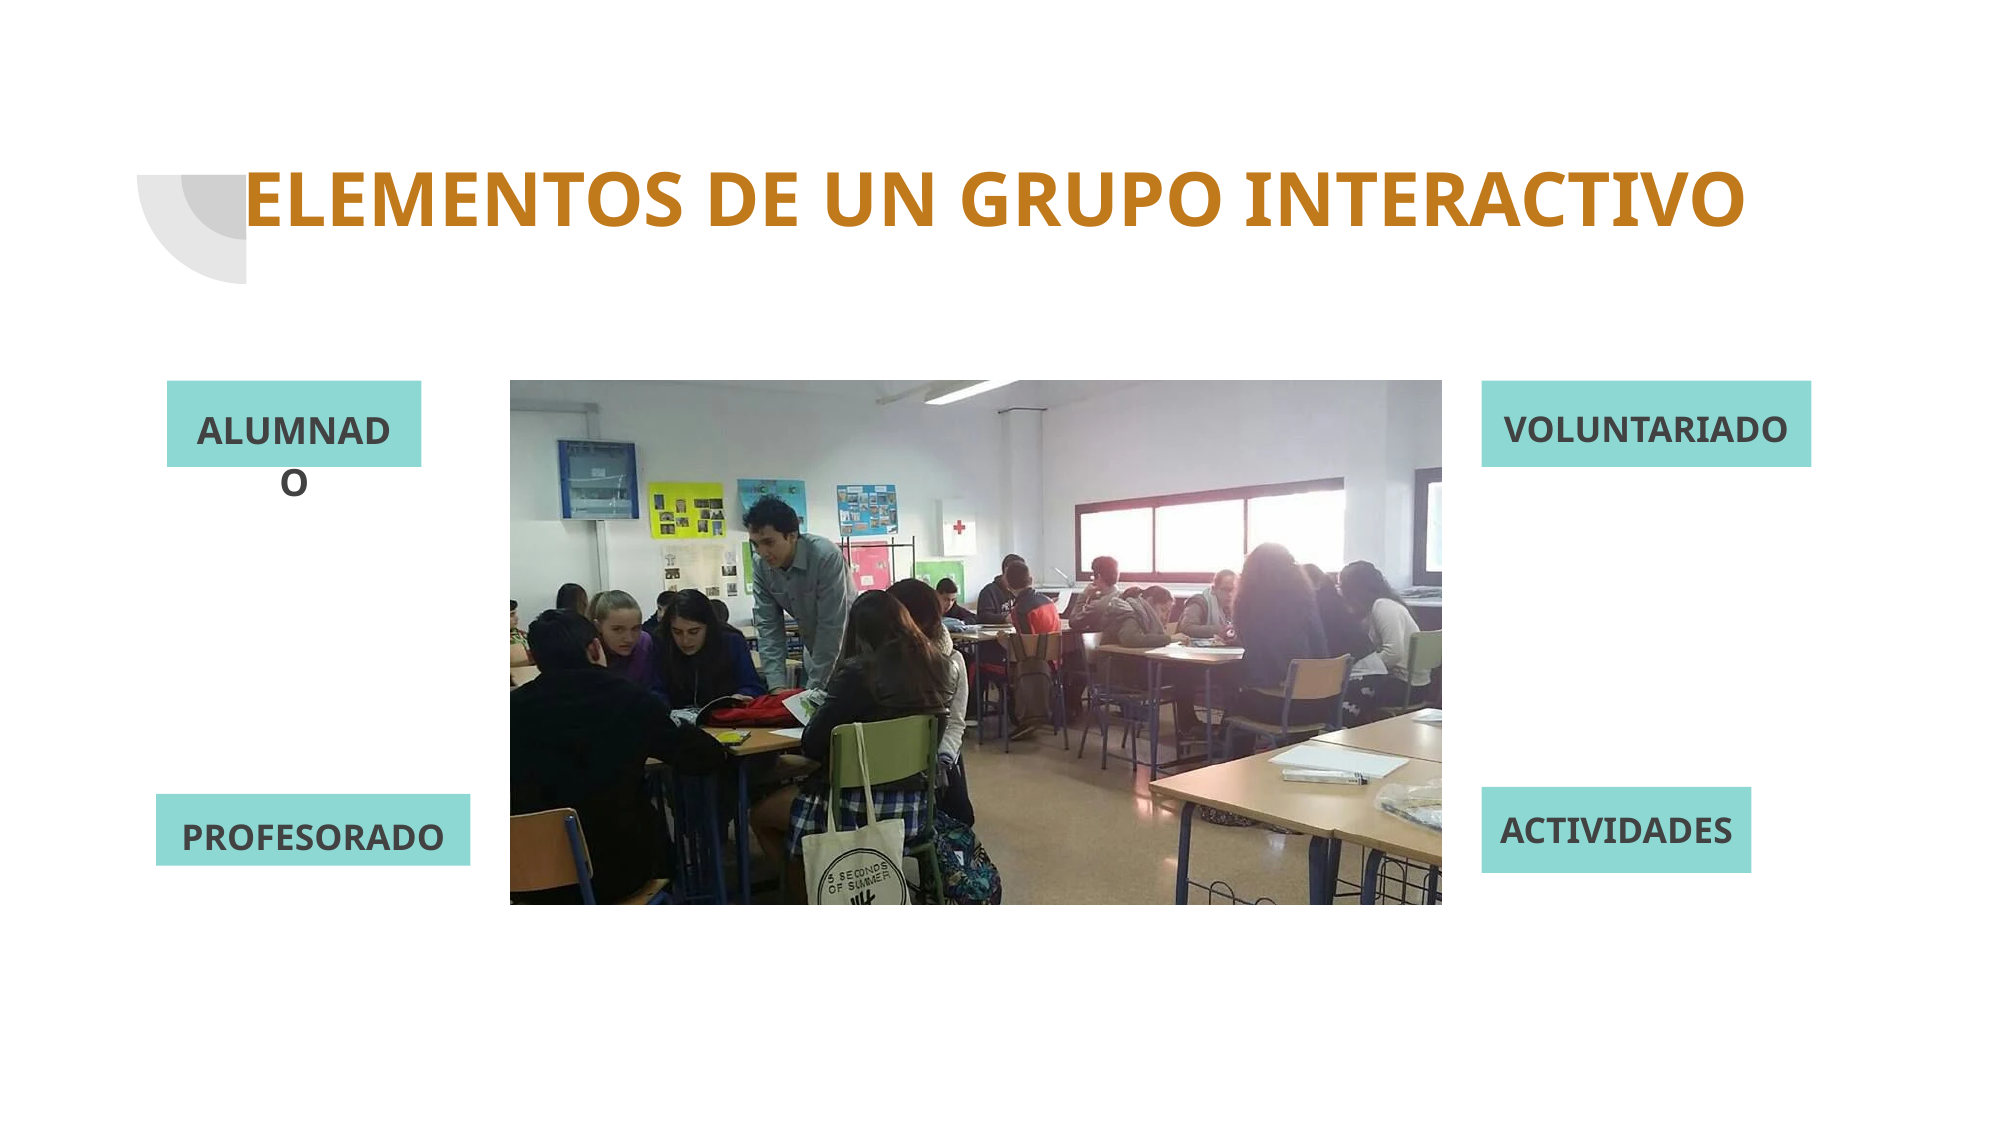

# ELEMENTOS DE UN GRUPO INTERACTIVO
ALUMNADO
VOLUNTARIADO
ACTIVIDADES
PROFESORADO